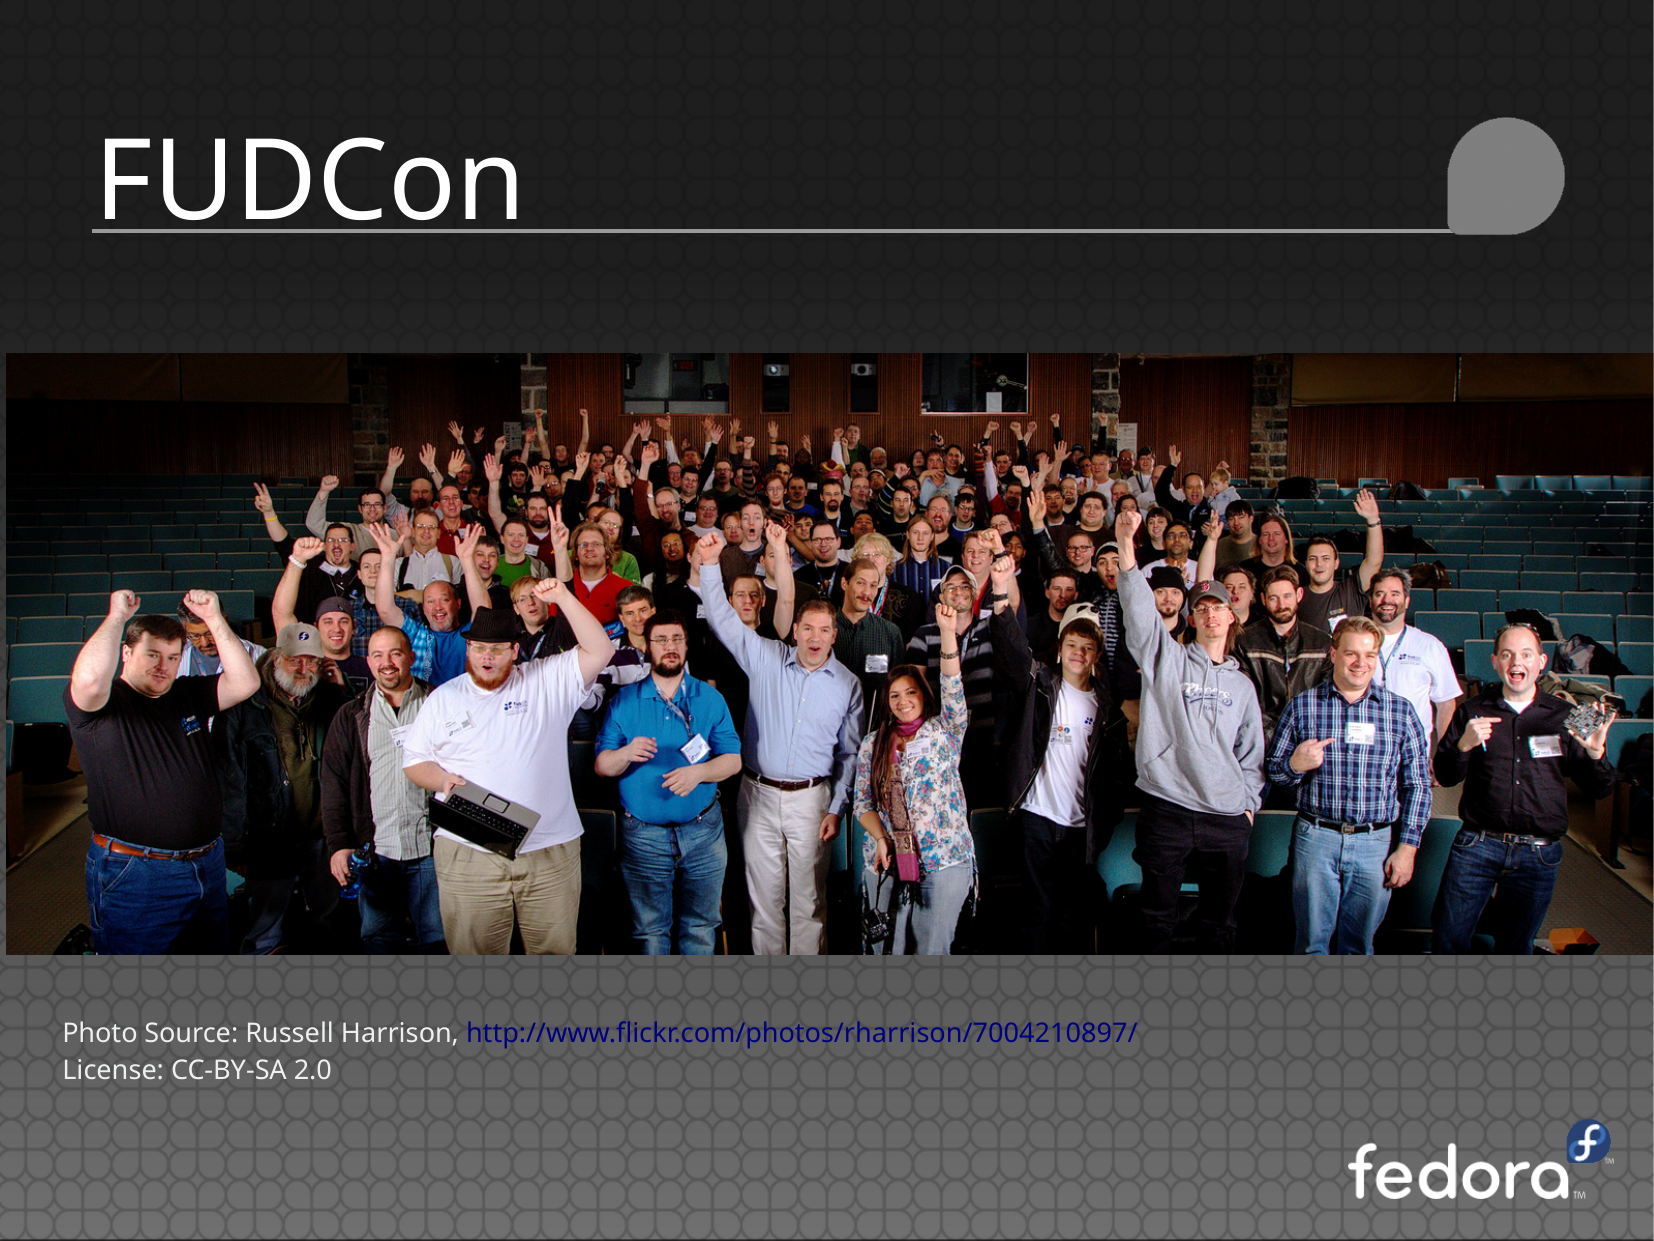

# FUDCon
Photo Source: Russell Harrison, http://www.flickr.com/photos/rharrison/7004210897/
License: CC-BY-SA 2.0